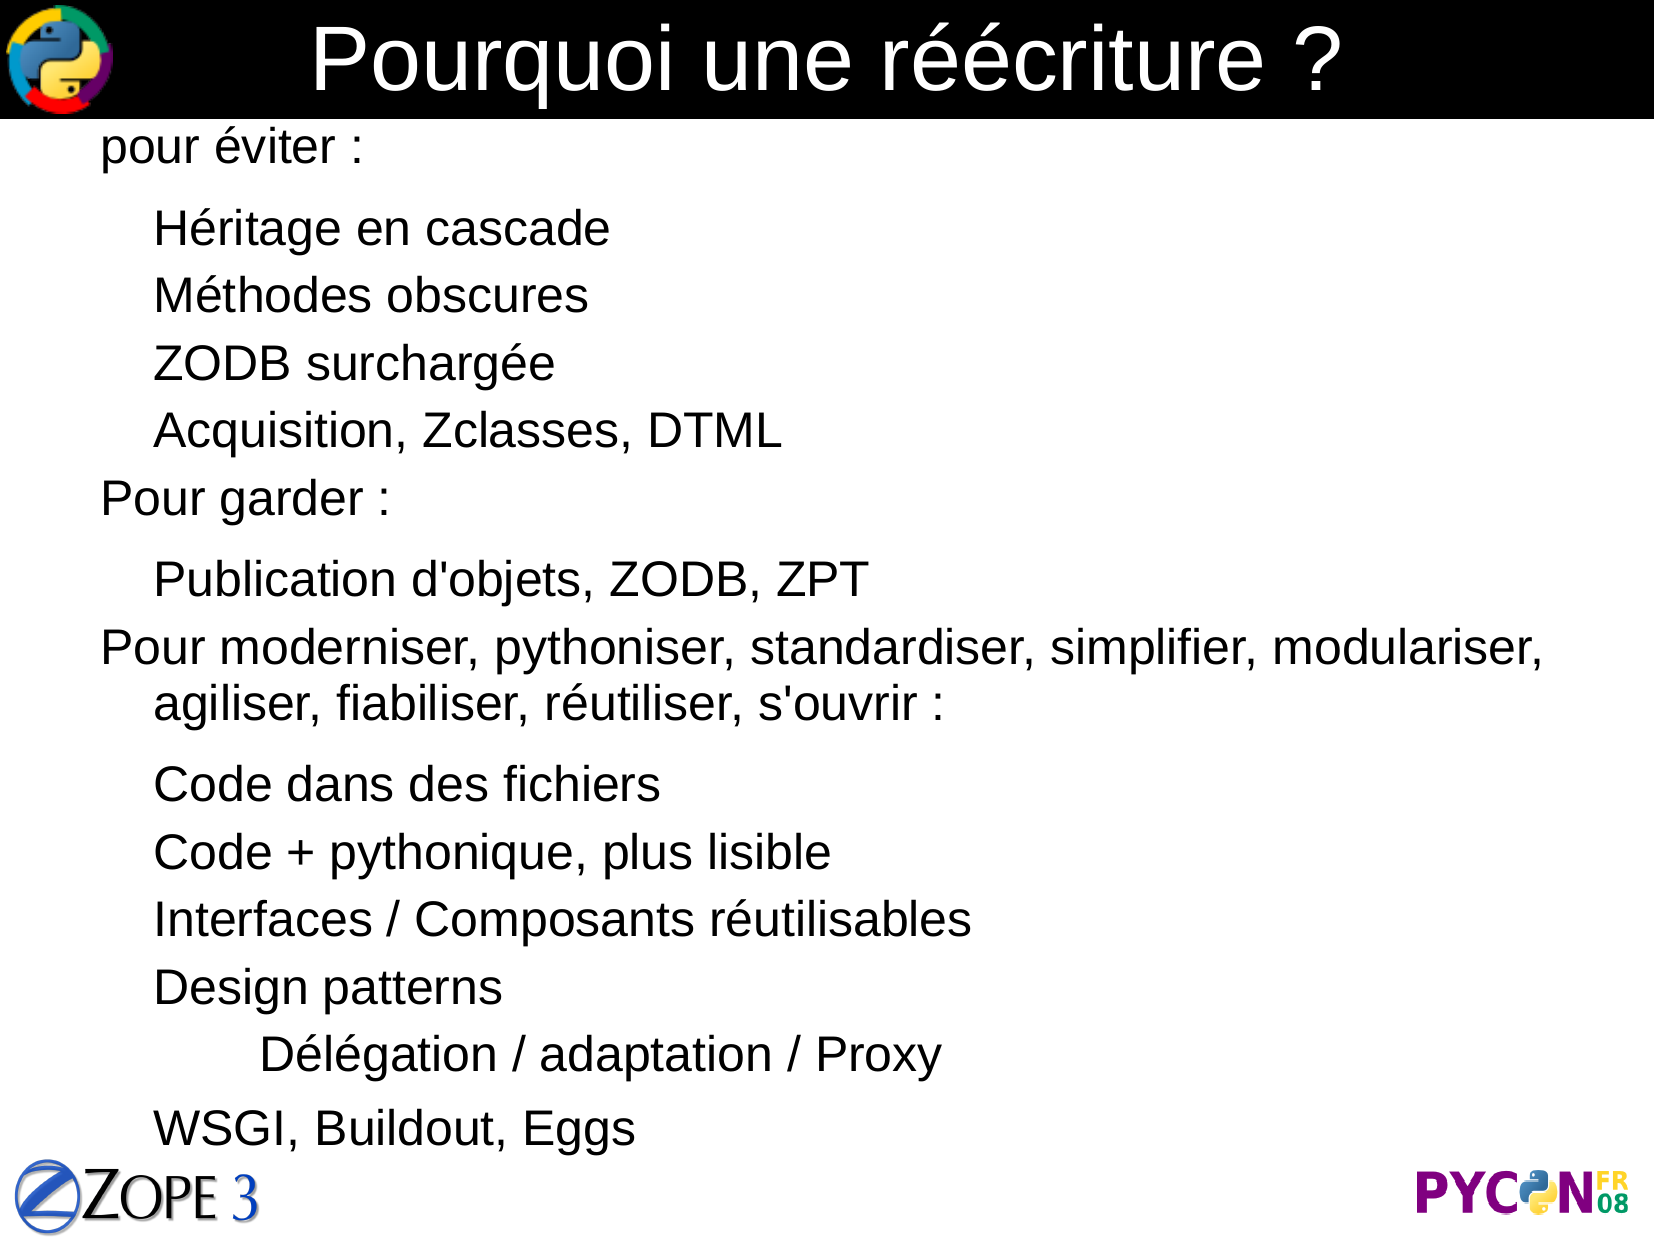

# Pourquoi une réécriture ?
pour éviter :
Héritage en cascade
Méthodes obscures
ZODB surchargée
Acquisition, Zclasses, DTML
Pour garder :
Publication d'objets, ZODB, ZPT
Pour moderniser, pythoniser, standardiser, simplifier, modulariser, agiliser, fiabiliser, réutiliser, s'ouvrir :
Code dans des fichiers
Code + pythonique, plus lisible
Interfaces / Composants réutilisables
Design patterns
Délégation / adaptation / Proxy
WSGI, Buildout, Eggs